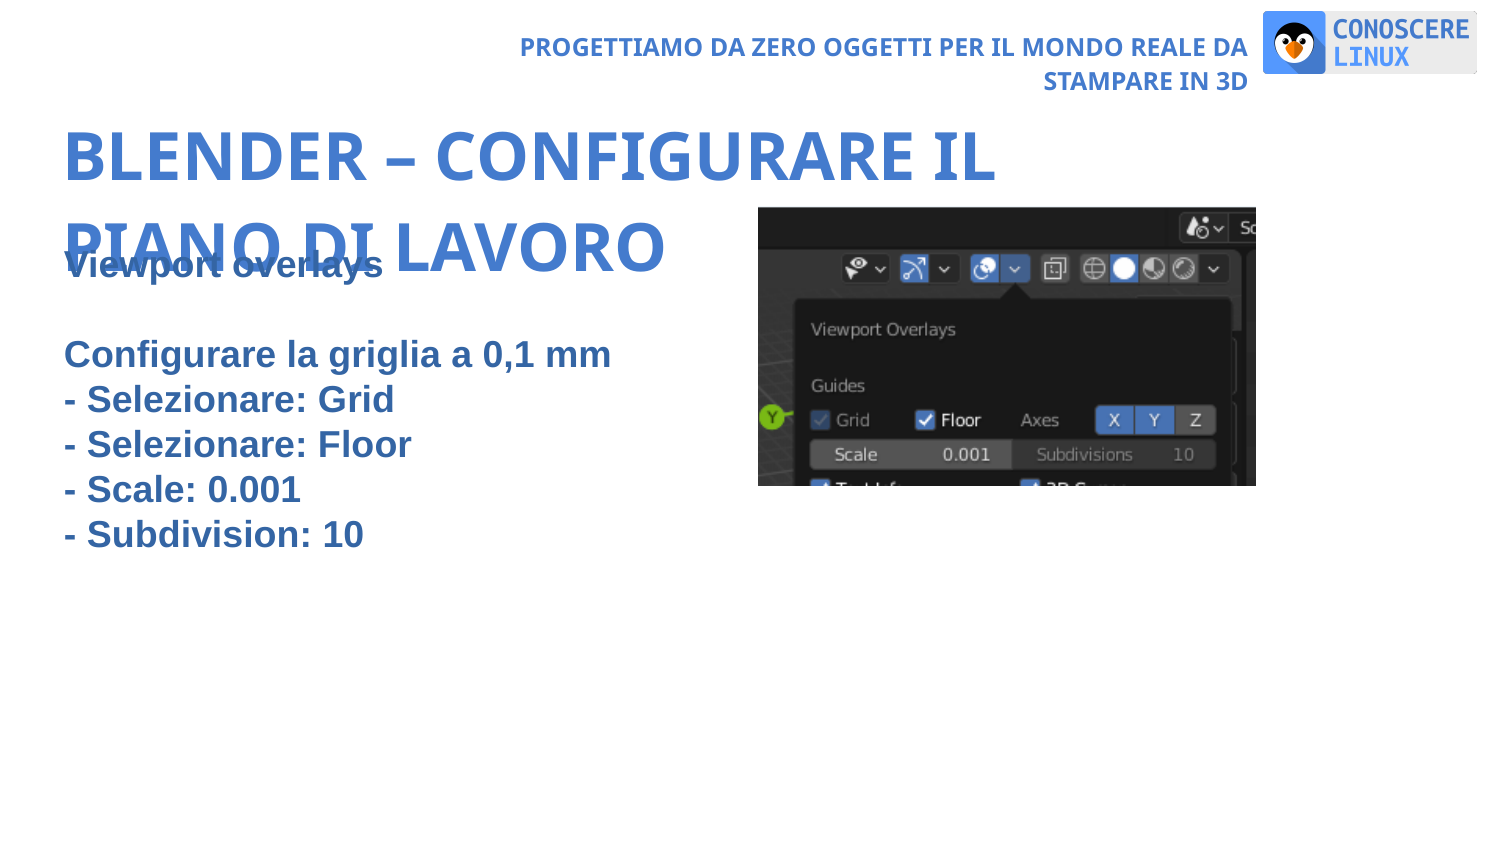

PROGETTIAMO DA ZERO OGGETTI PER IL MONDO REALE DA STAMPARE IN 3D
BLENDER – CONFIGURARE IL PIANO DI LAVORO
# Viewport overlays Configurare la griglia a 0,1 mm - Selezionare: Grid - Selezionare: Floor - Scale: 0.001 - Subdivision: 10